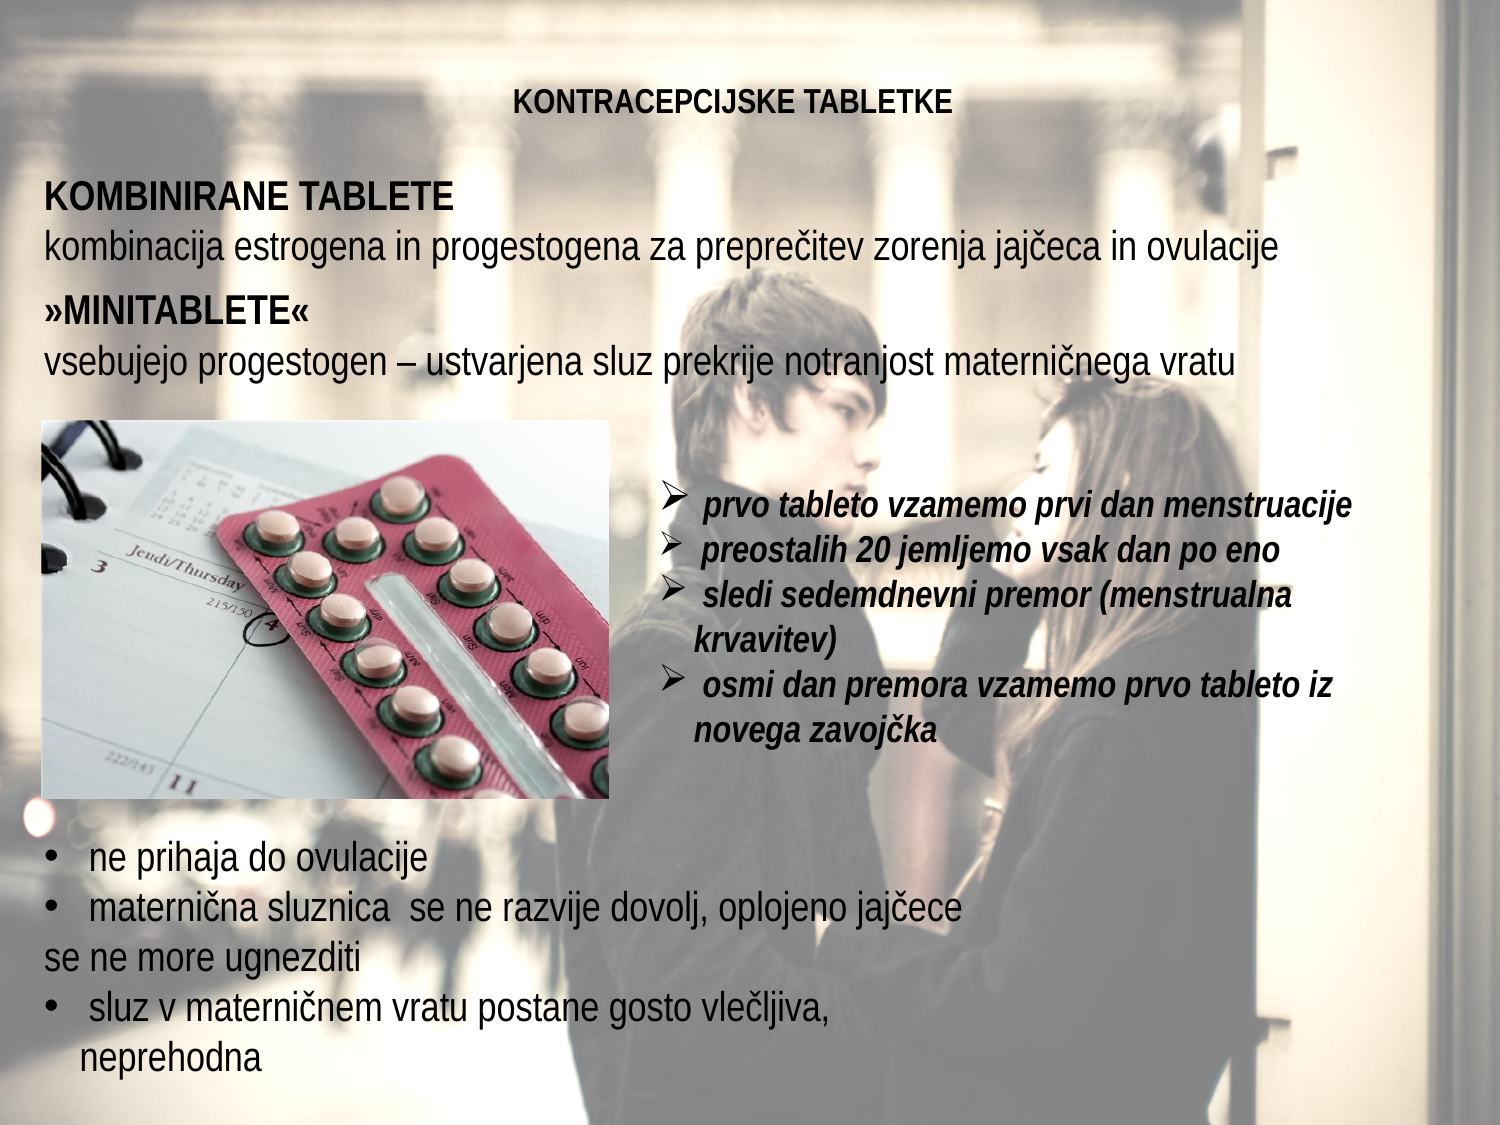

KONTRACEPCIJSKE TABLETKE
KOMBINIRANE TABLETE
kombinacija estrogena in progestogena za preprečitev zorenja jajčeca in ovulacije
»MINITABLETE«
vsebujejo progestogen – ustvarjena sluz prekrije notranjost materničnega vratu
 prvo tableto vzamemo prvi dan menstruacije
 preostalih 20 jemljemo vsak dan po eno
 sledi sedemdnevni premor (menstrualna krvavitev)
 osmi dan premora vzamemo prvo tableto iz novega zavojčka
 ne prihaja do ovulacije
 maternična sluznica se ne razvije dovolj, oplojeno jajčece
se ne more ugnezditi
 sluz v materničnem vratu postane gosto vlečljiva, neprehodna